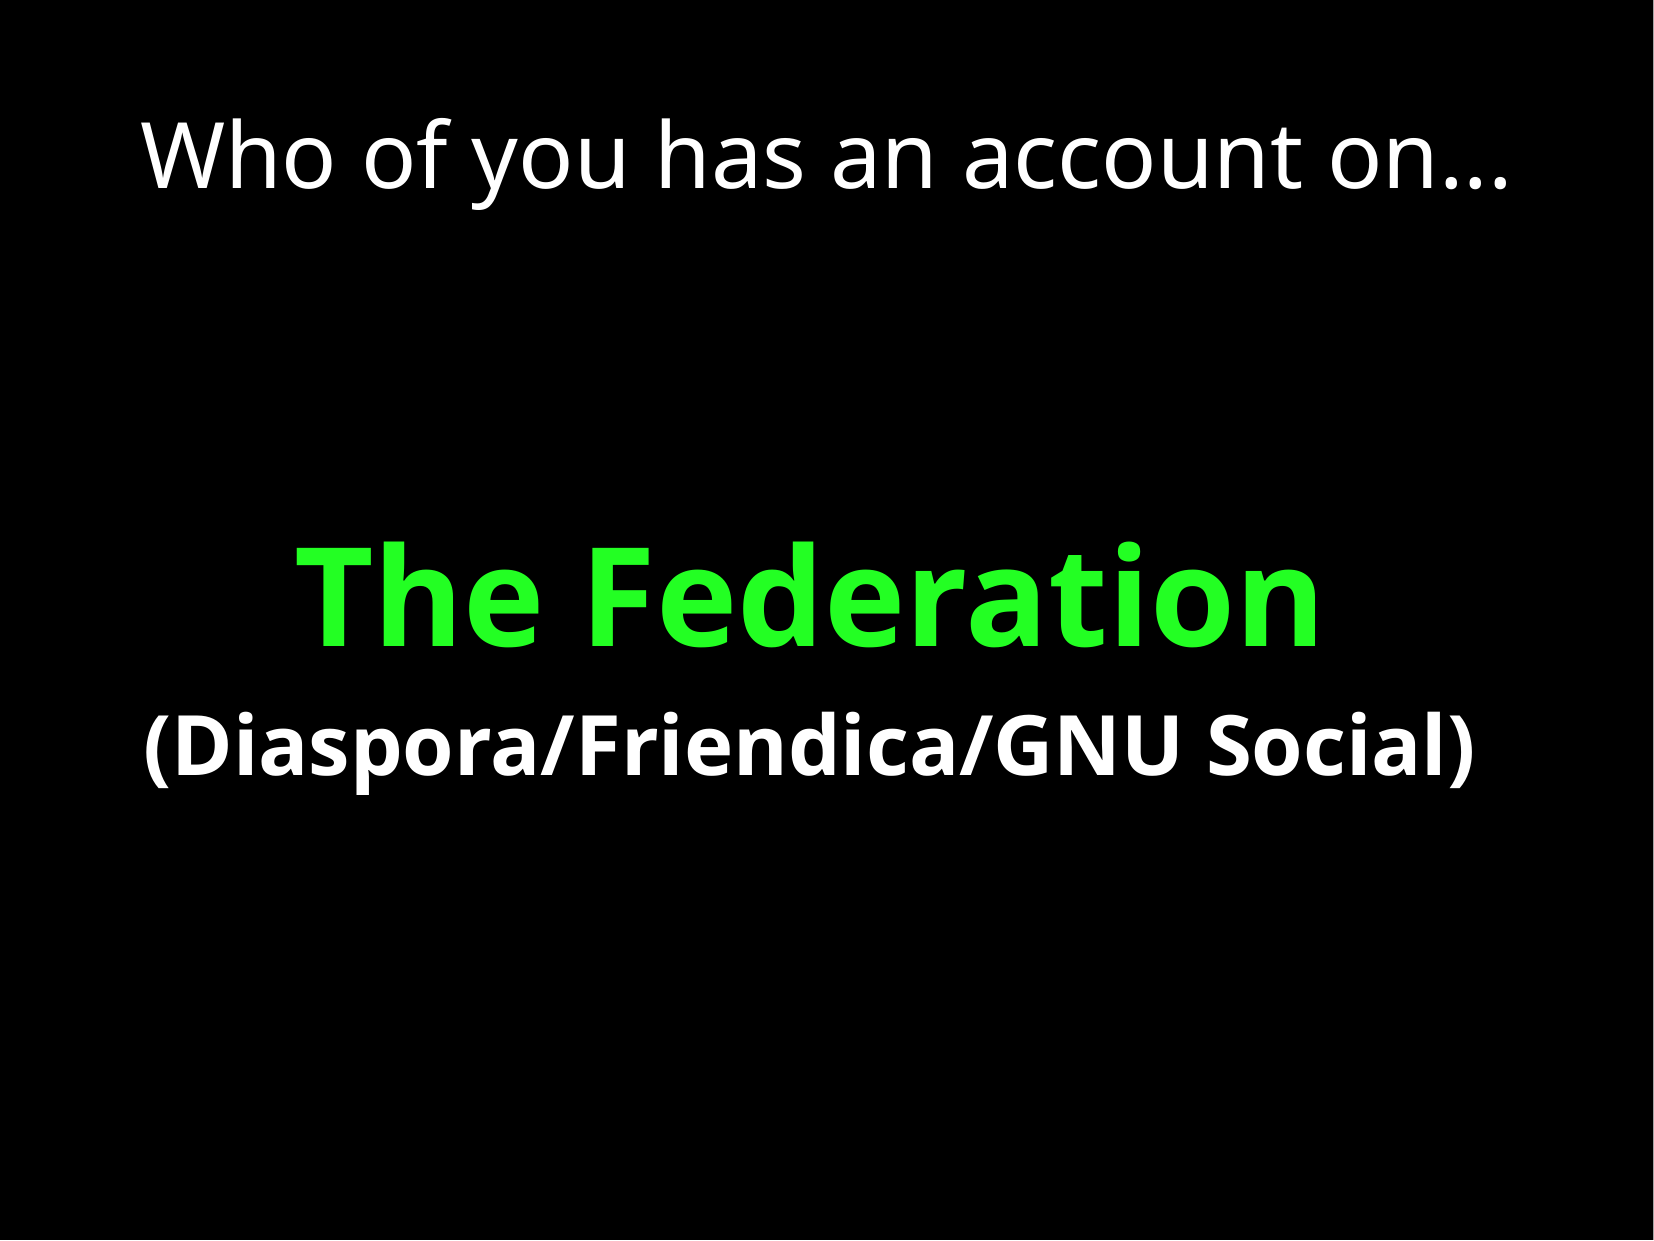

# Who of you has an account on...
The Federation
(Diaspora/Friendica/GNU Social)